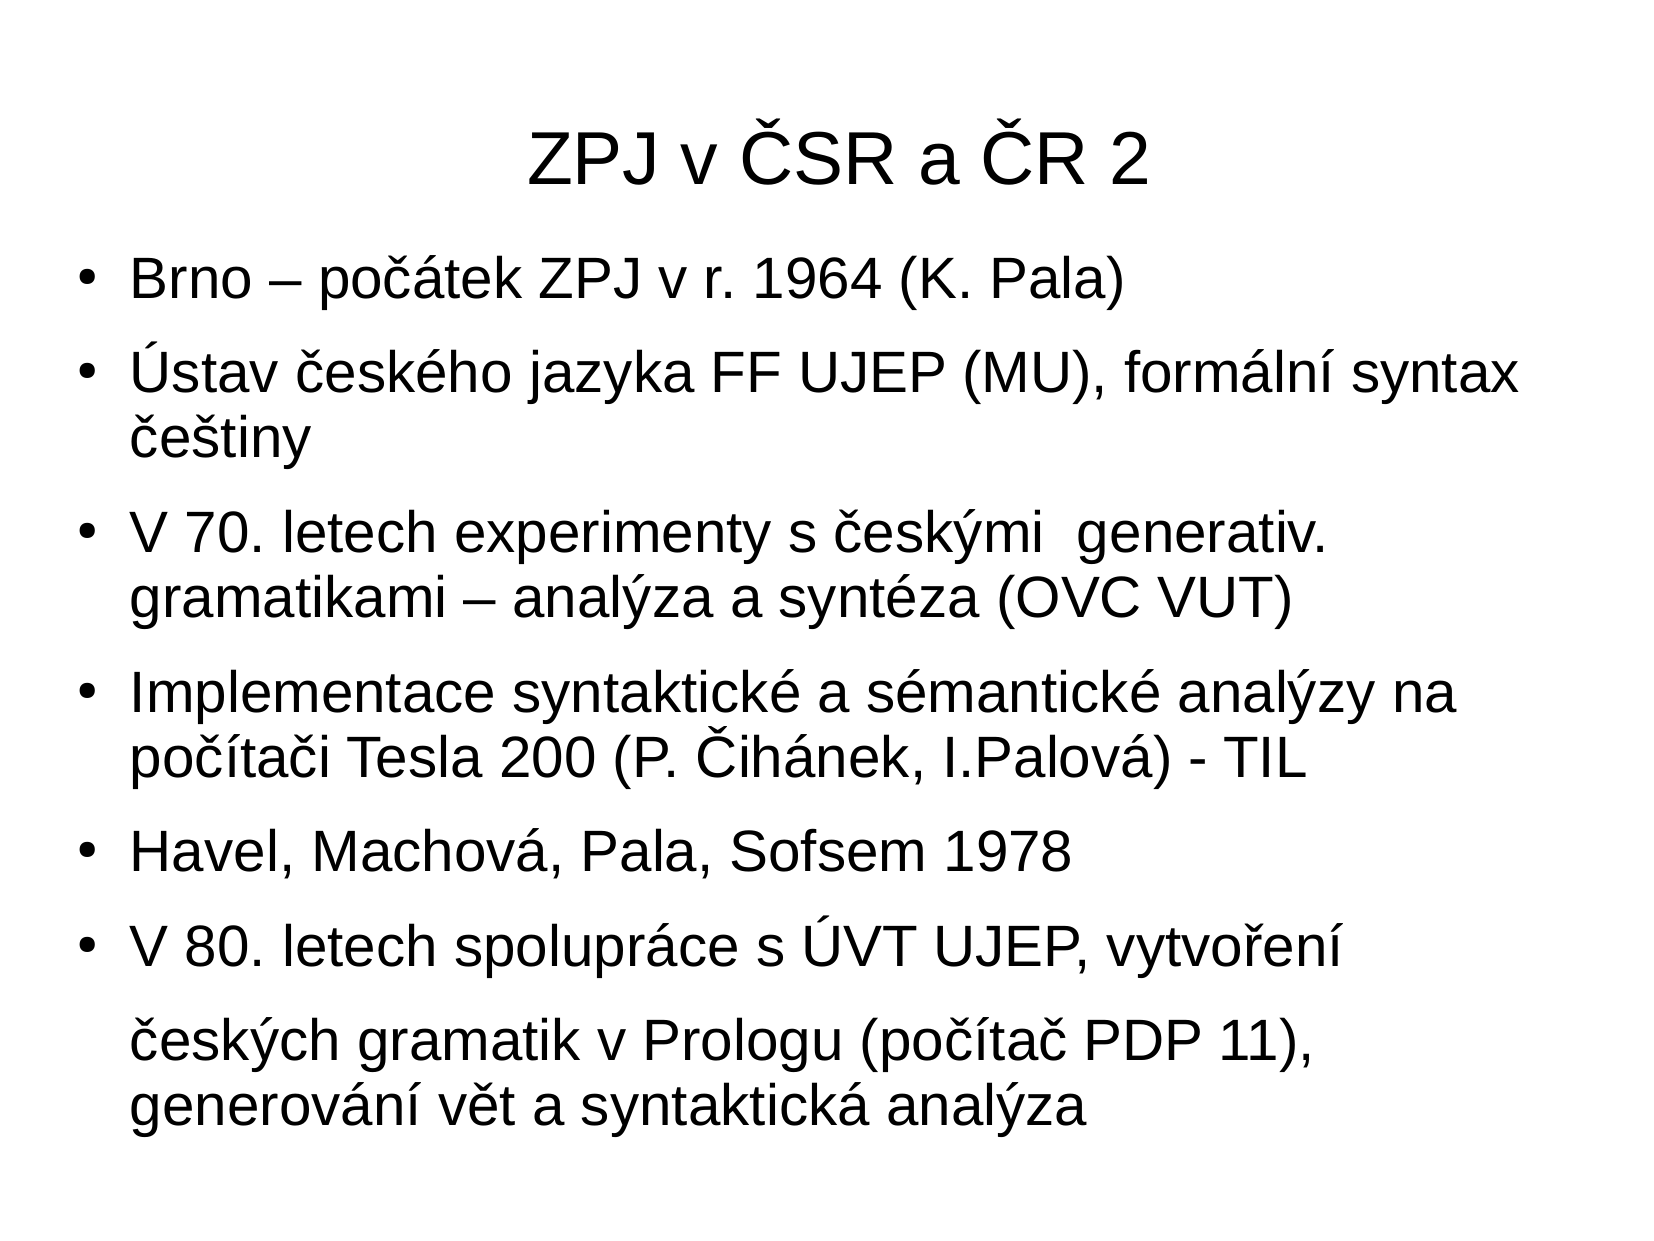

# ZPJ v ČSR a ČR 2
Brno – počátek ZPJ v r. 1964 (K. Pala)
Ústav českého jazyka FF UJEP (MU), formální syntax češtiny
V 70. letech experimenty s českými generativ. gramatikami – analýza a syntéza (OVC VUT)
Implementace syntaktické a sémantické analýzy na počítači Tesla 200 (P. Čihánek, I.Palová) - TIL
Havel, Machová, Pala, Sofsem 1978
V 80. letech spolupráce s ÚVT UJEP, vytvoření
českých gramatik v Prologu (počítač PDP 11), generování vět a syntaktická analýza